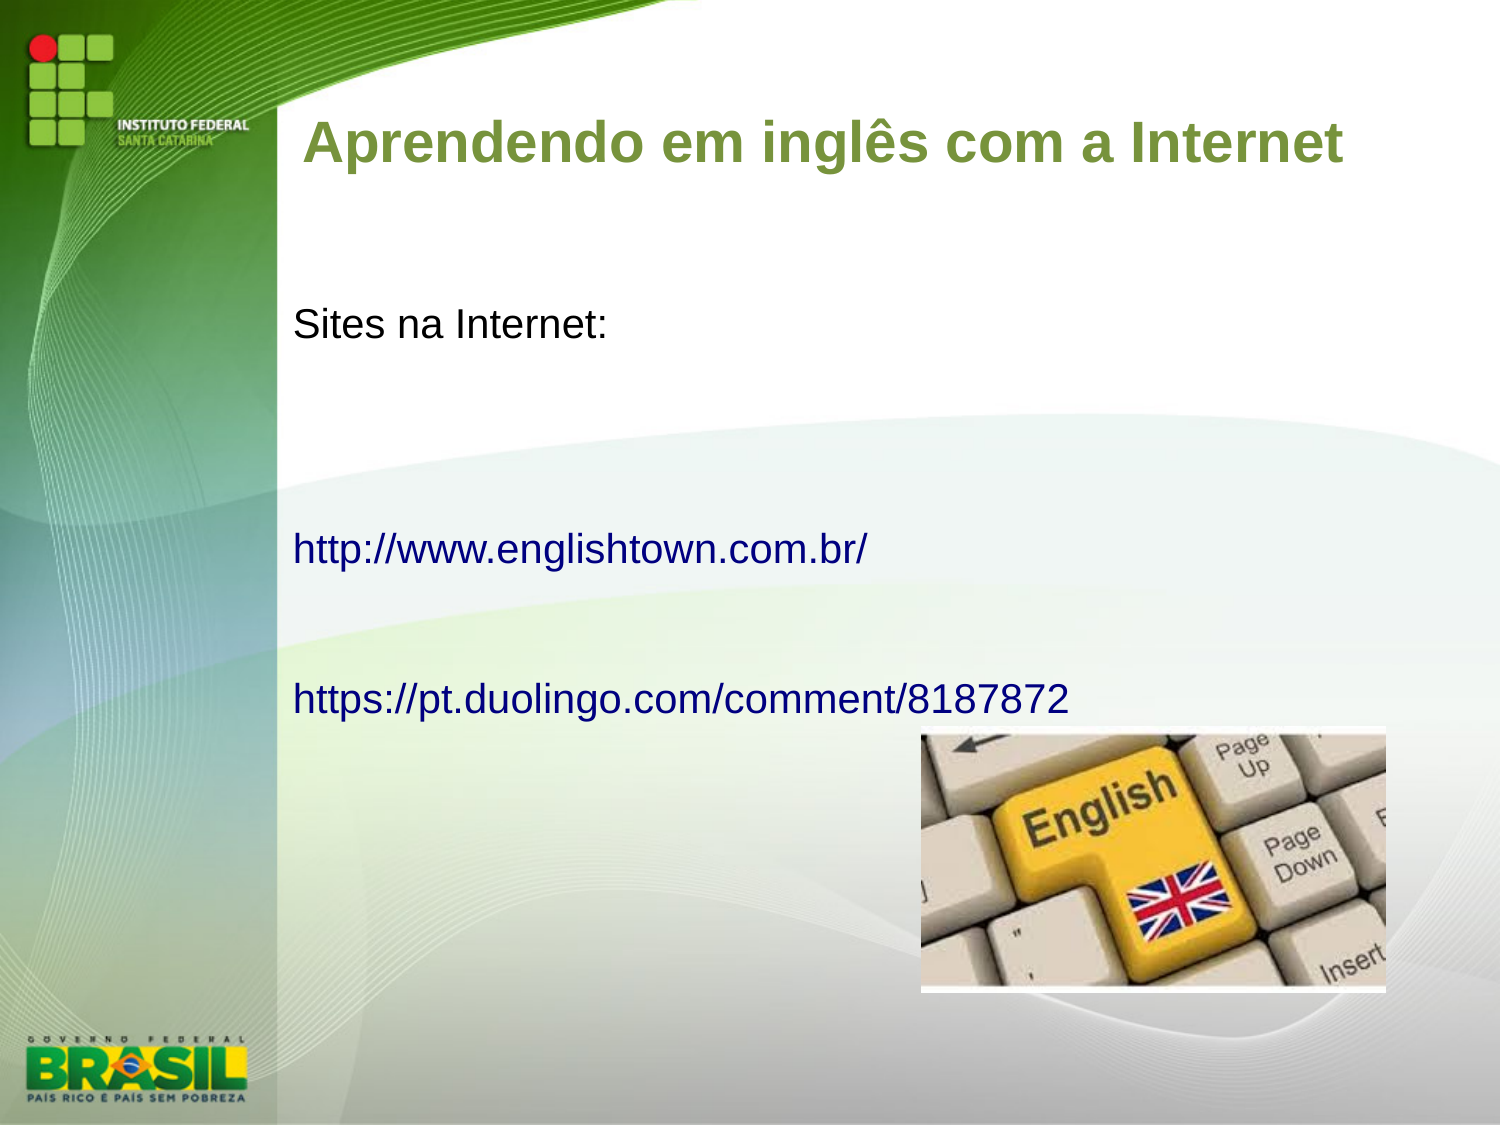

Aprendendo em inglês com a Internet
#
Sites na Internet:
http://www.englishtown.com.br/
https://pt.duolingo.com/comment/8187872